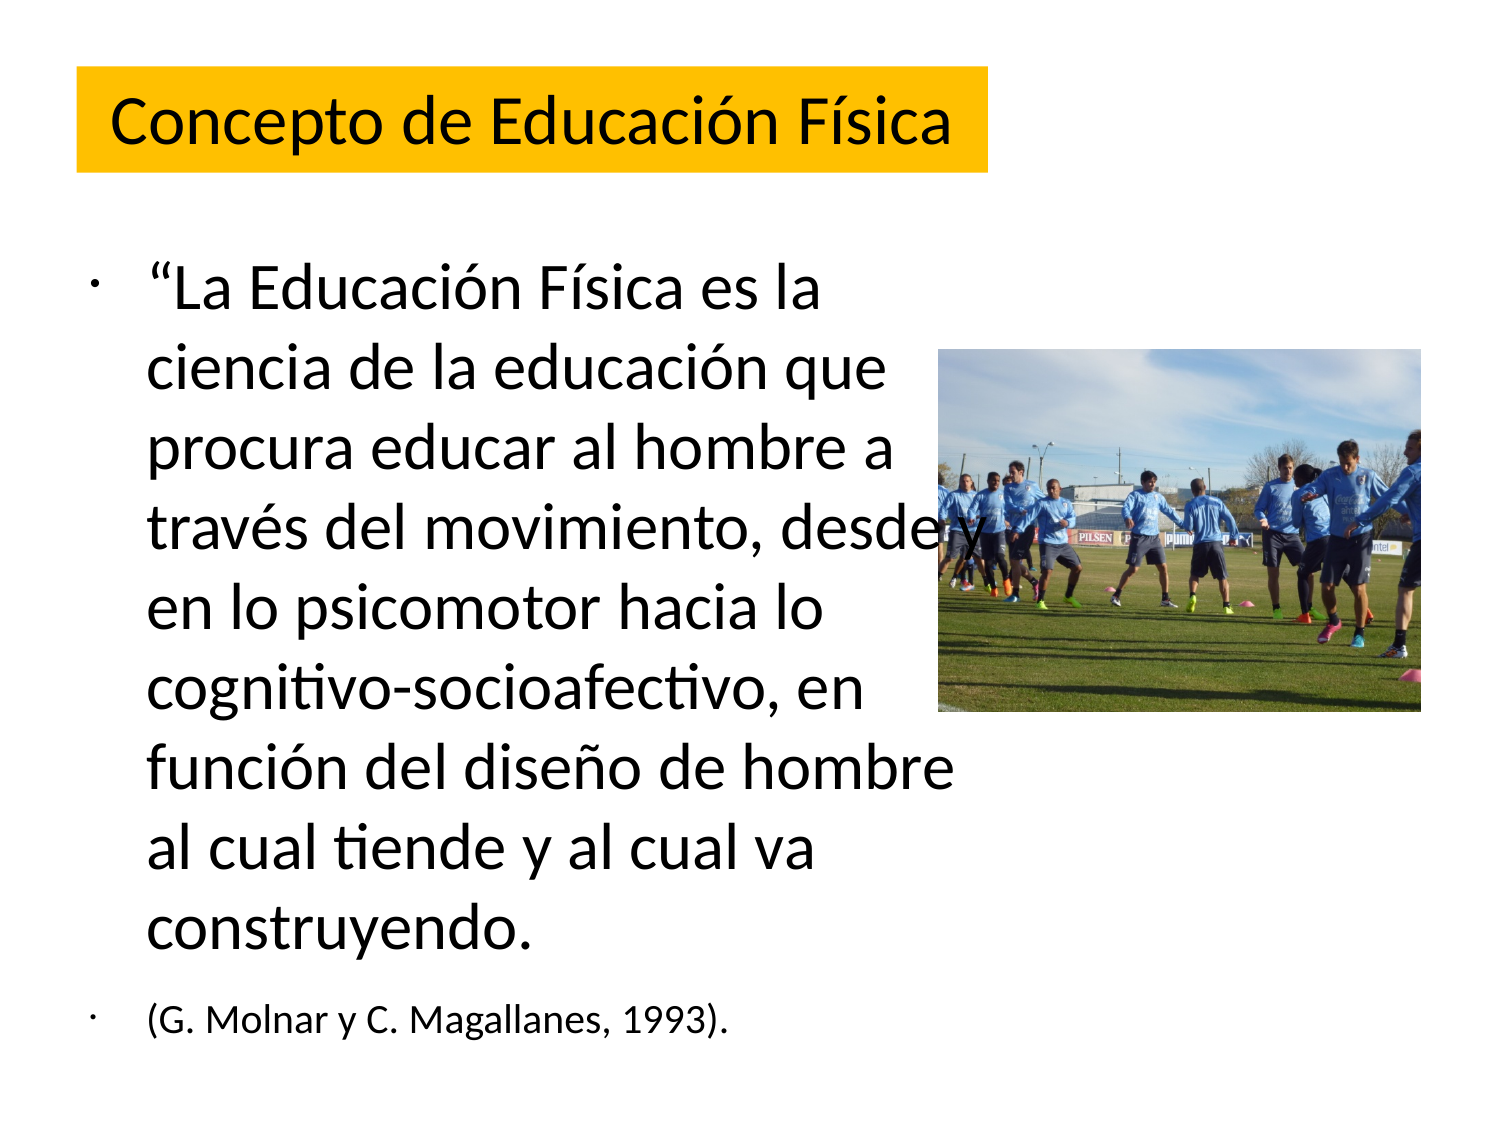

# Concepto de Educación Física
“La Educación Física es la ciencia de la educación que procura educar al hombre a través del movimiento, desde y en lo psicomotor hacia lo cognitivo-socioafectivo, en función del diseño de hombre al cual tiende y al cual va construyendo.
(G. Molnar y C. Magallanes, 1993).